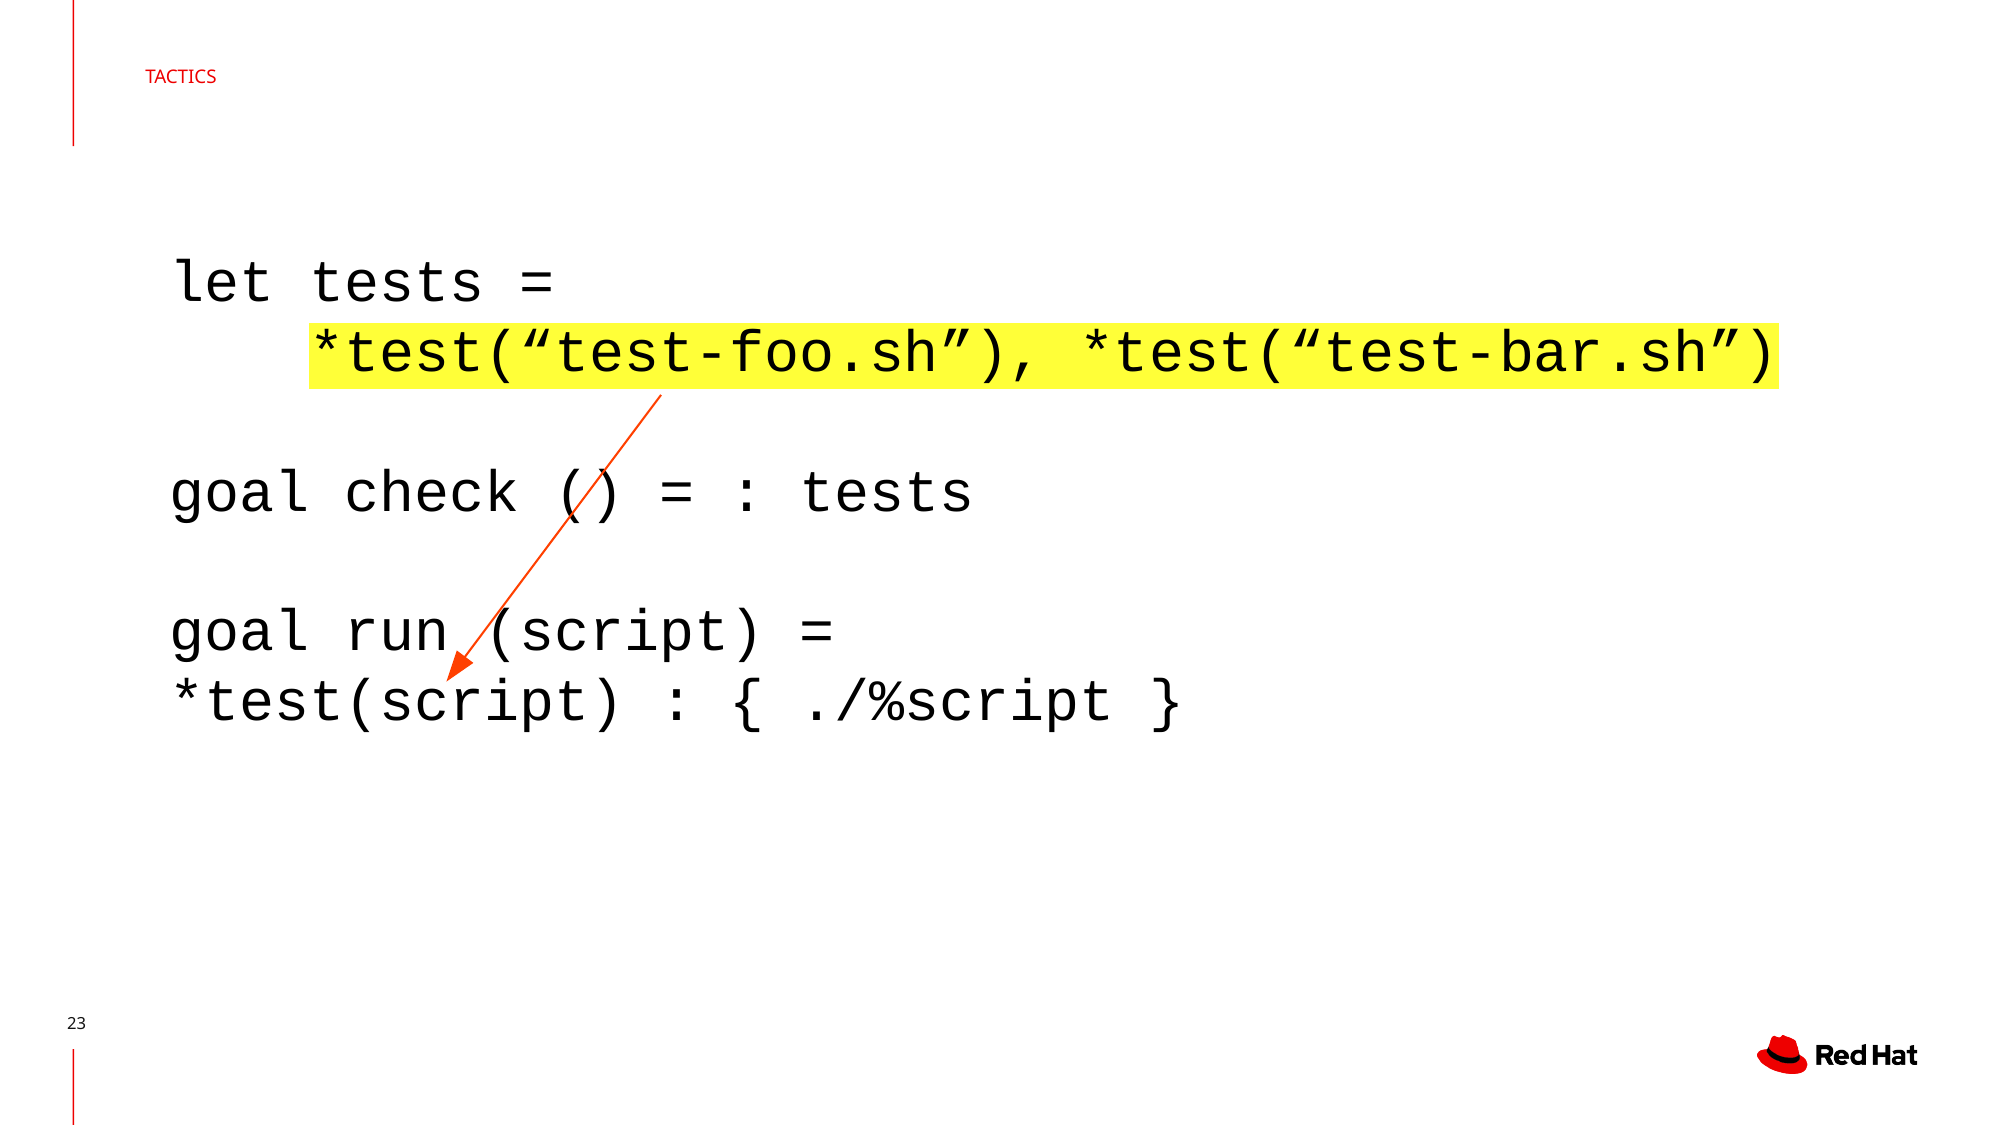

TACTICS
let tests =
 *test(“test-foo.sh”), *test(“test-bar.sh”)
goal check () = : tests
goal run (script) =
*test(script) : { ./%script }
23